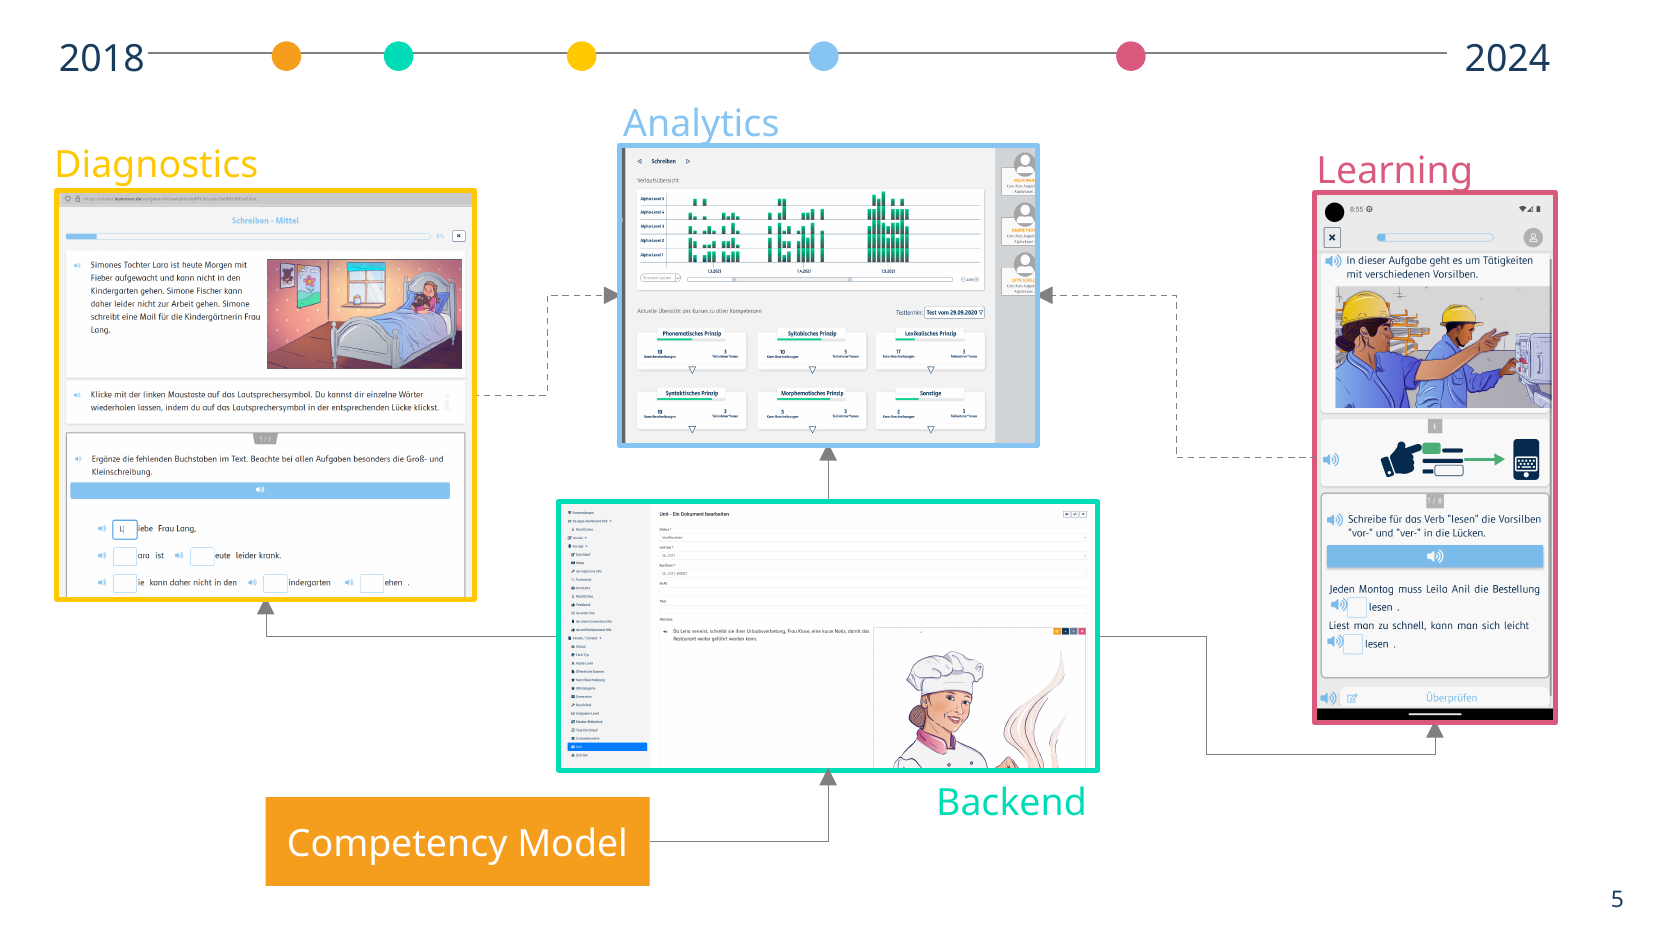

# 2018
2024
Analytics
Diagnostics
Learning
Backend
Competency Model
5